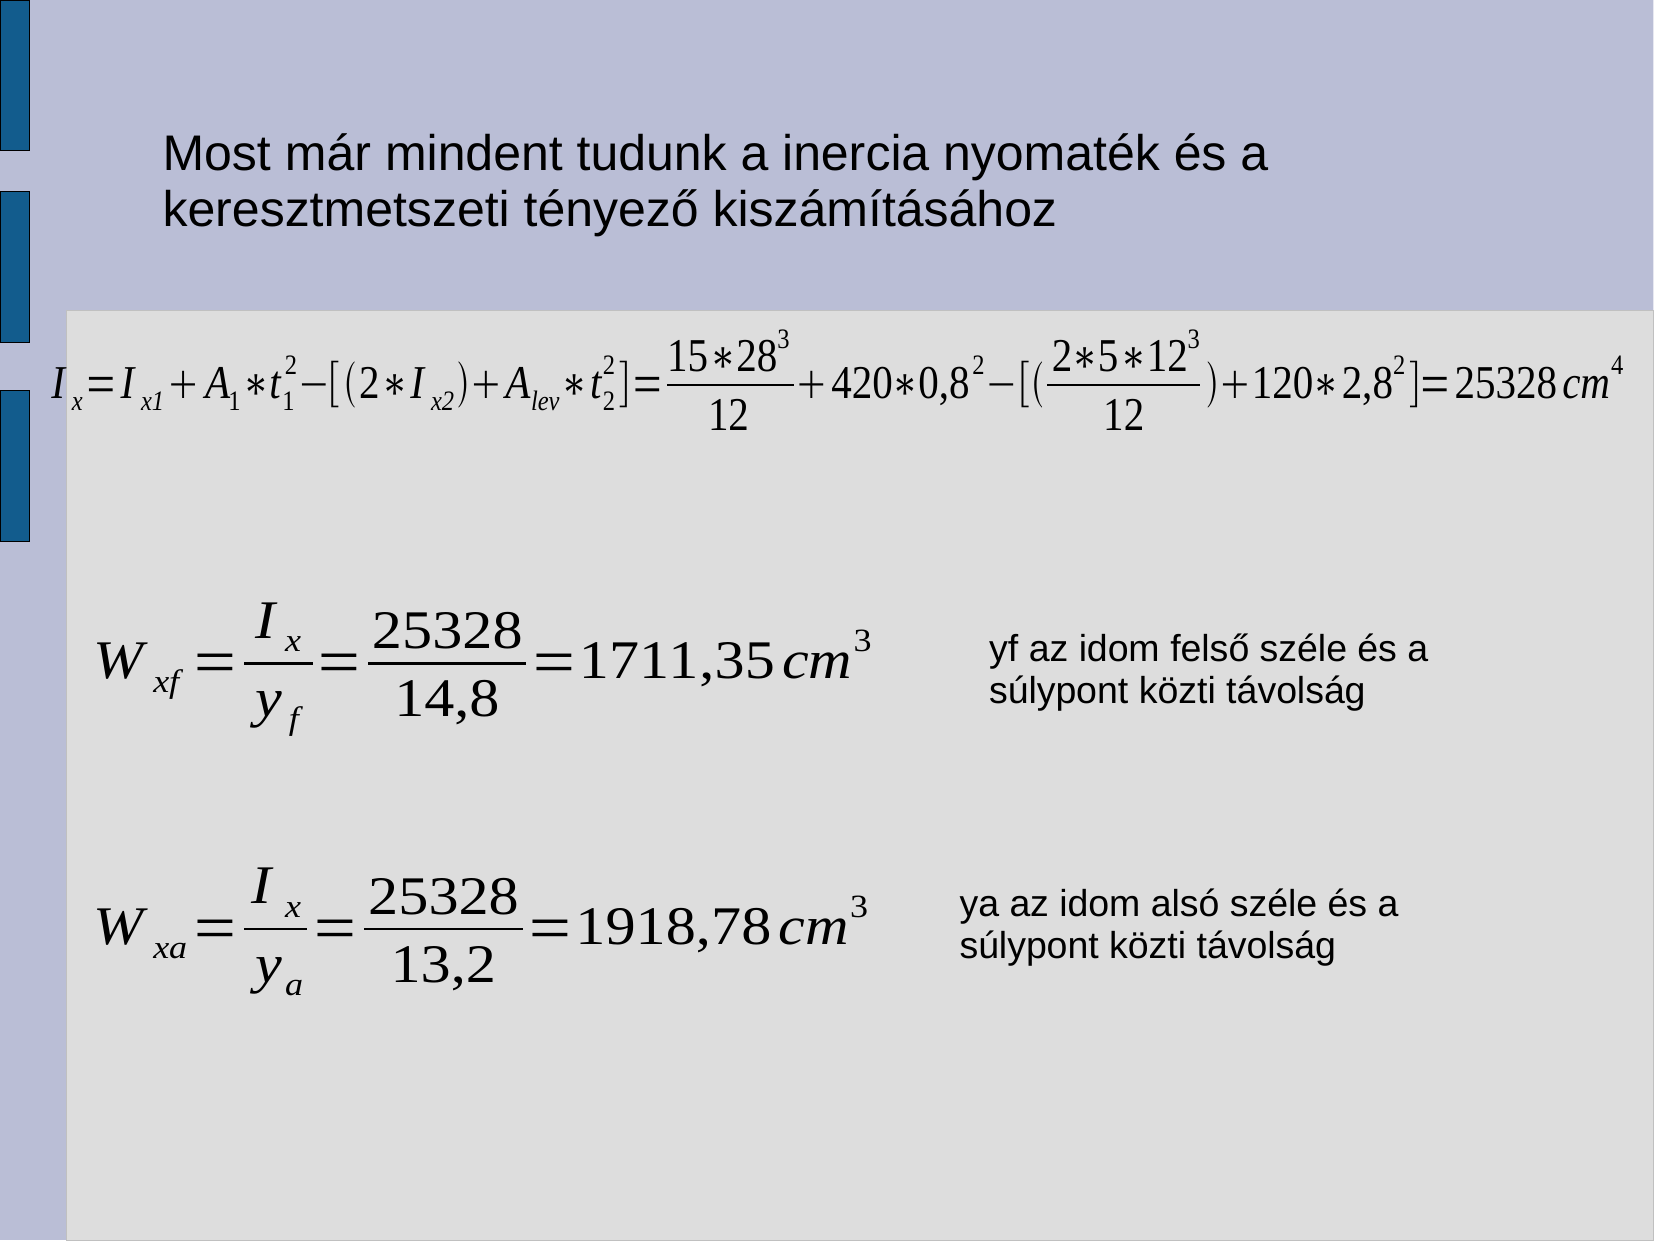

Most már mindent tudunk a inercia nyomaték és a keresztmetszeti tényező kiszámításához
yf az idom felső széle és a súlypont közti távolság
ya az idom alsó széle és a súlypont közti távolság